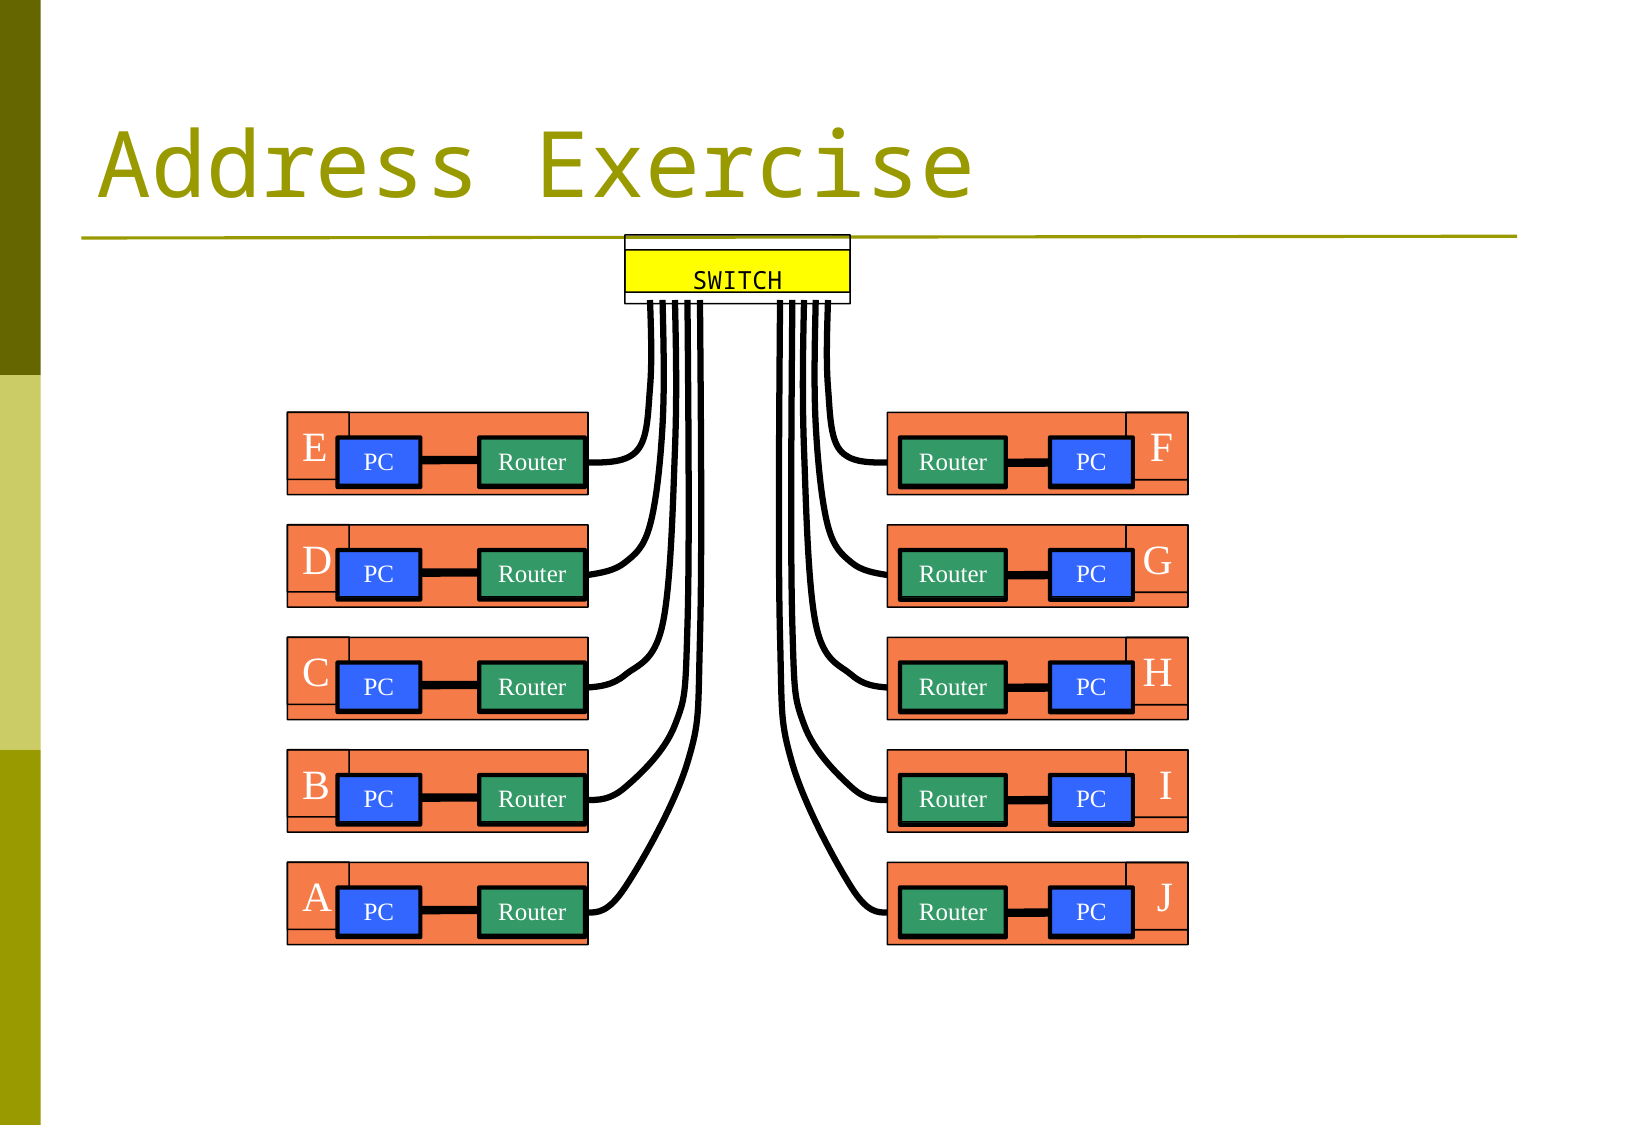

# Address Exercise
SWITCH
E
F
PC
Router
Router
PC
D
G
PC
Router
Router
PC
C
H
PC
Router
Router
PC
B
I
PC
Router
Router
PC
A
J
PC
Router
Router
PC